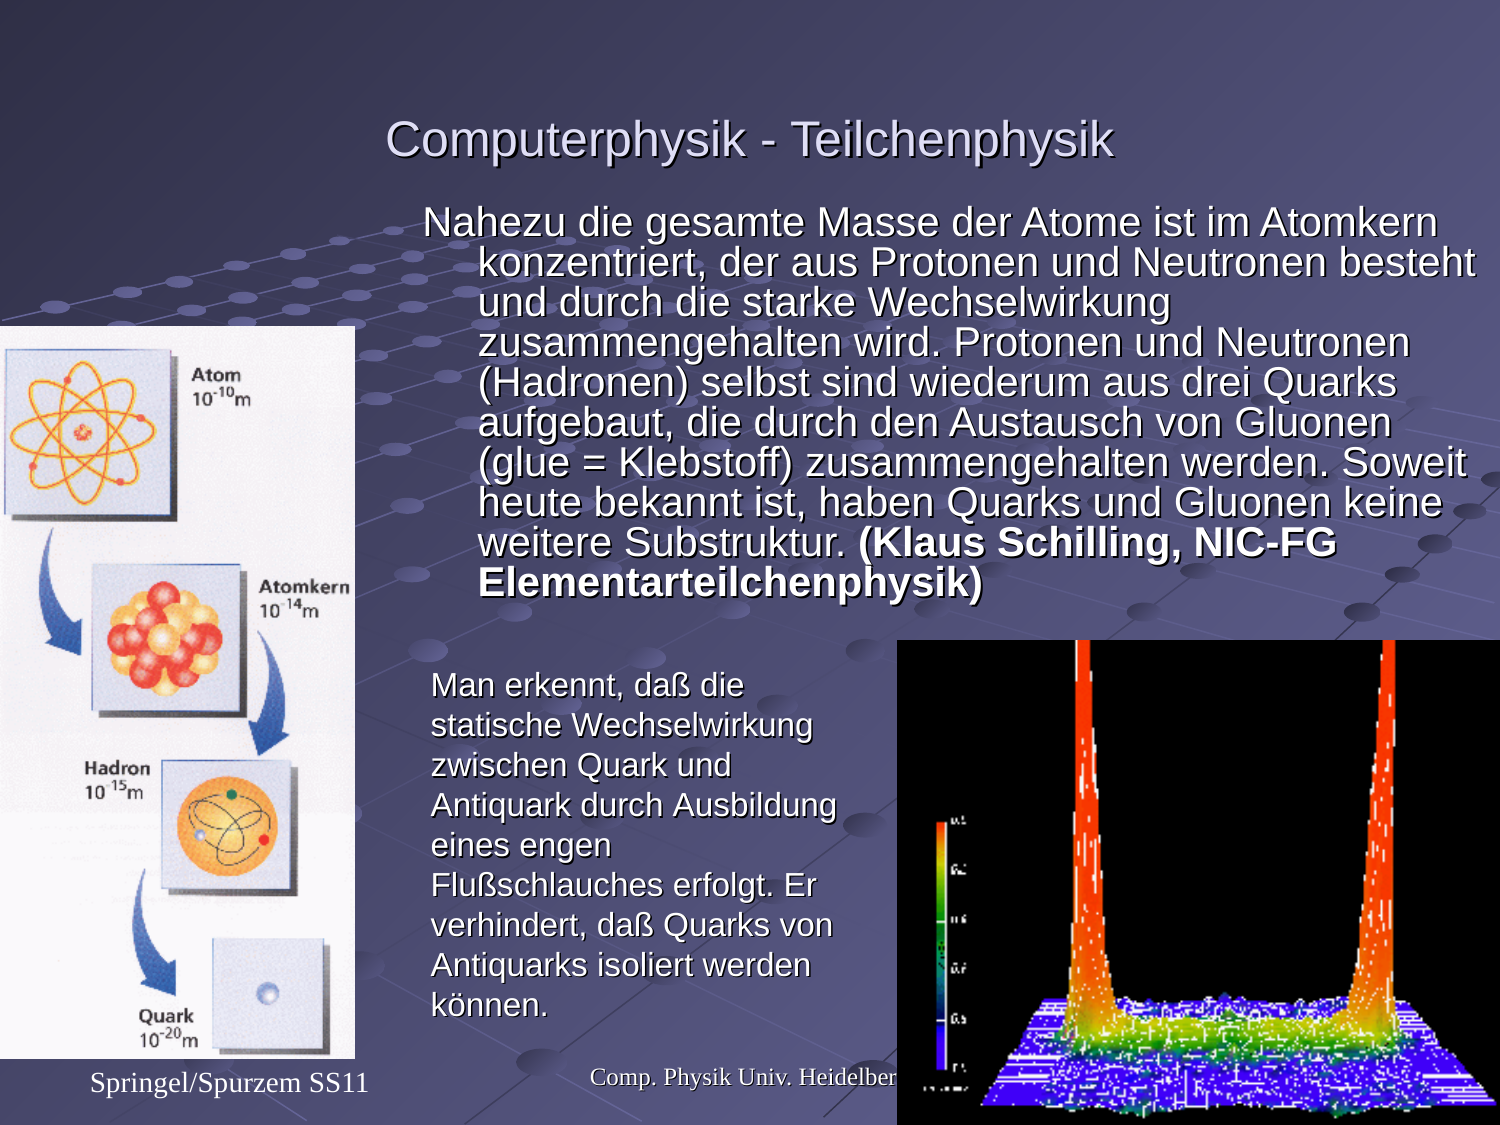

Computerphysik - Teilchenphysik
# Nahezu die gesamte Masse der Atome ist im Atomkern konzentriert, der aus Protonen und Neutronen besteht und durch die starke Wechselwirkung zusammengehalten wird. Protonen und Neutronen (Hadronen) selbst sind wiederum aus drei Quarks aufgebaut, die durch den Austausch von Gluonen (glue = Klebstoff) zusammengehalten werden. Soweit heute bekannt ist, haben Quarks und Gluonen keine weitere Substruktur. (Klaus Schilling, NIC-FG Elementarteilchenphysik)‏
Man erkennt, daß die statische Wechselwirkung zwischen Quark und Antiquark durch Ausbildung eines engen Flußschlauches erfolgt. Er verhindert, daß Quarks von Antiquarks isoliert werden können.
August 22, 2002